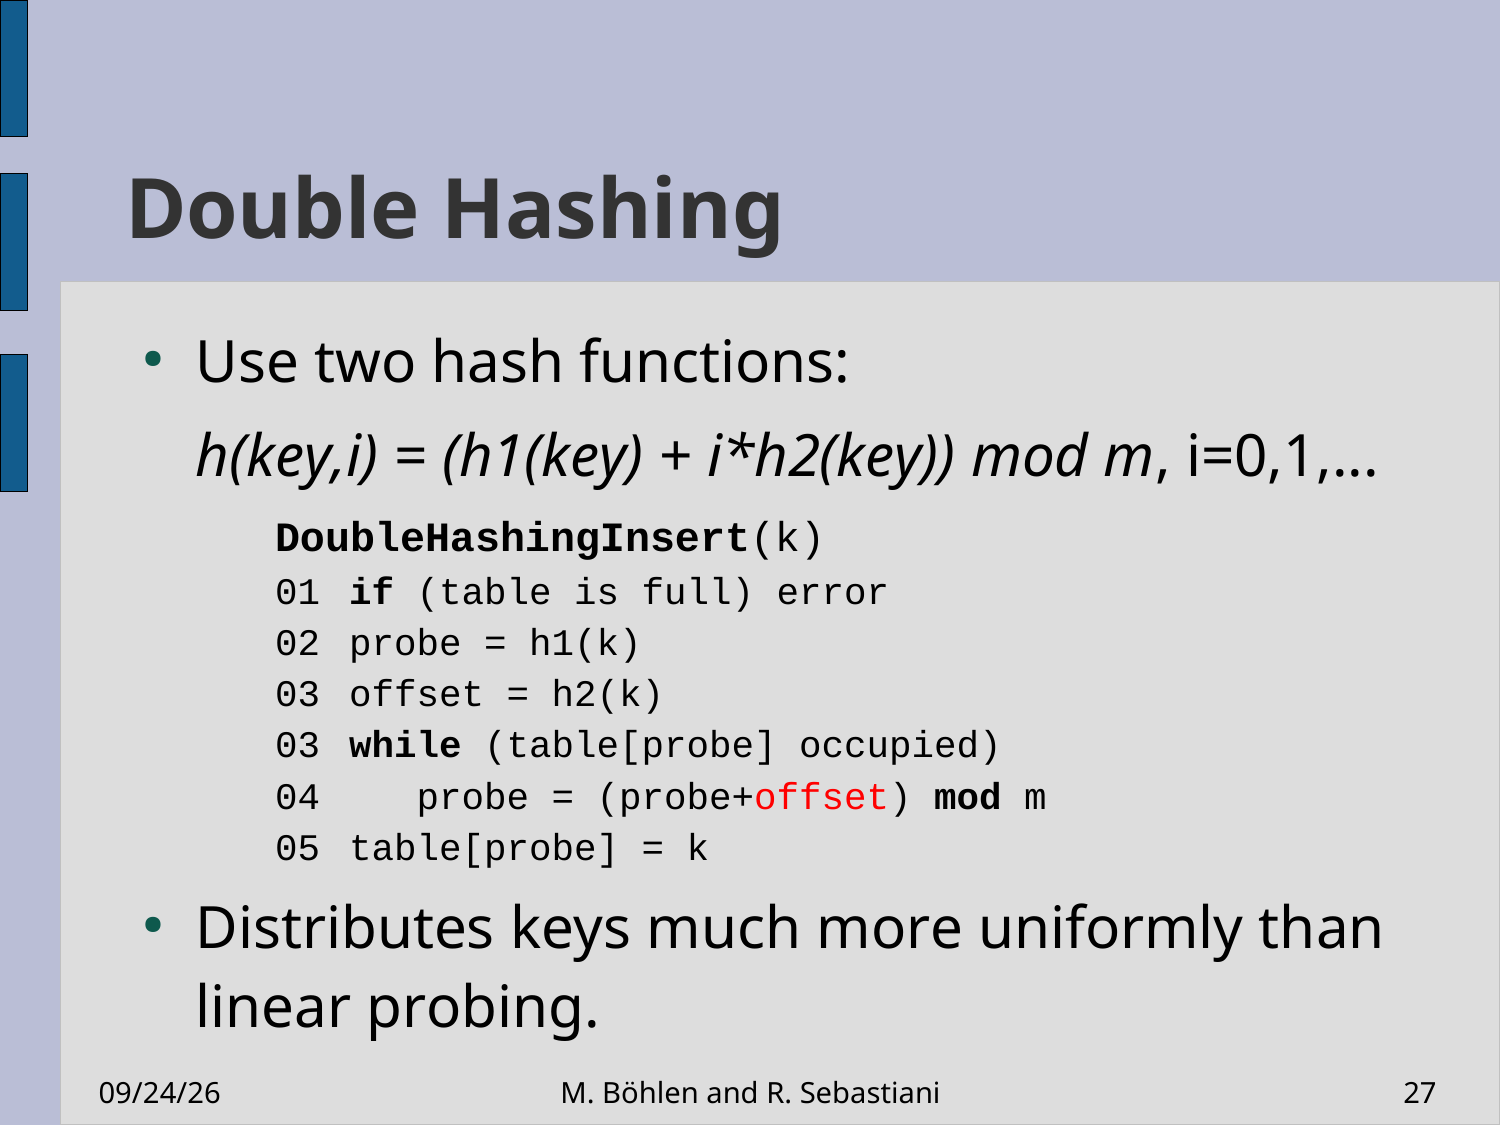

# Double Hashing
Use two hash functions:
h(key,i) = (h1(key) + i*h2(key)) mod m, i=0,1,...
DoubleHashingInsert(k)
01   if (table is full) error
02   probe = h1(k)
03   offset = h2(k)
03   while (table[probe] occupied)
04   probe = (probe+offset) mod m
05   table[probe] = k
Distributes keys much more uniformly than linear probing.
M. Böhlen and R. Sebastiani
27